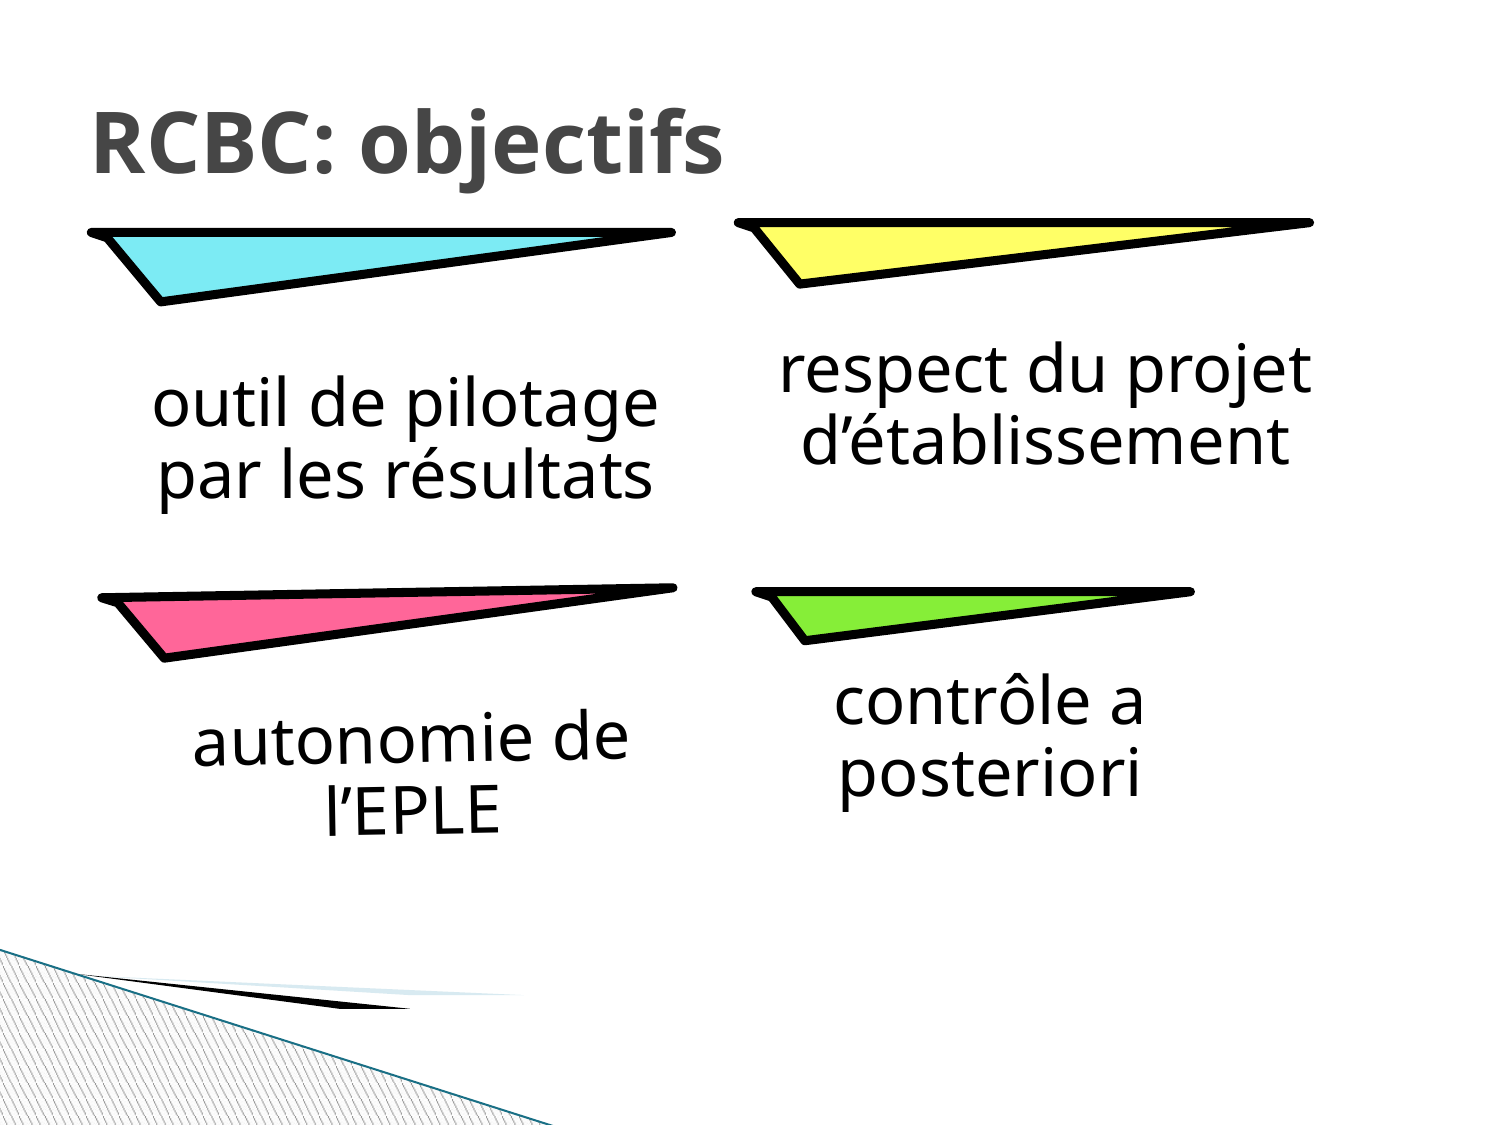

# RCBC: objectifs
respect du projet d’établissement
outil de pilotage par les résultats
contrôle a posteriori
autonomie de l’EPLE